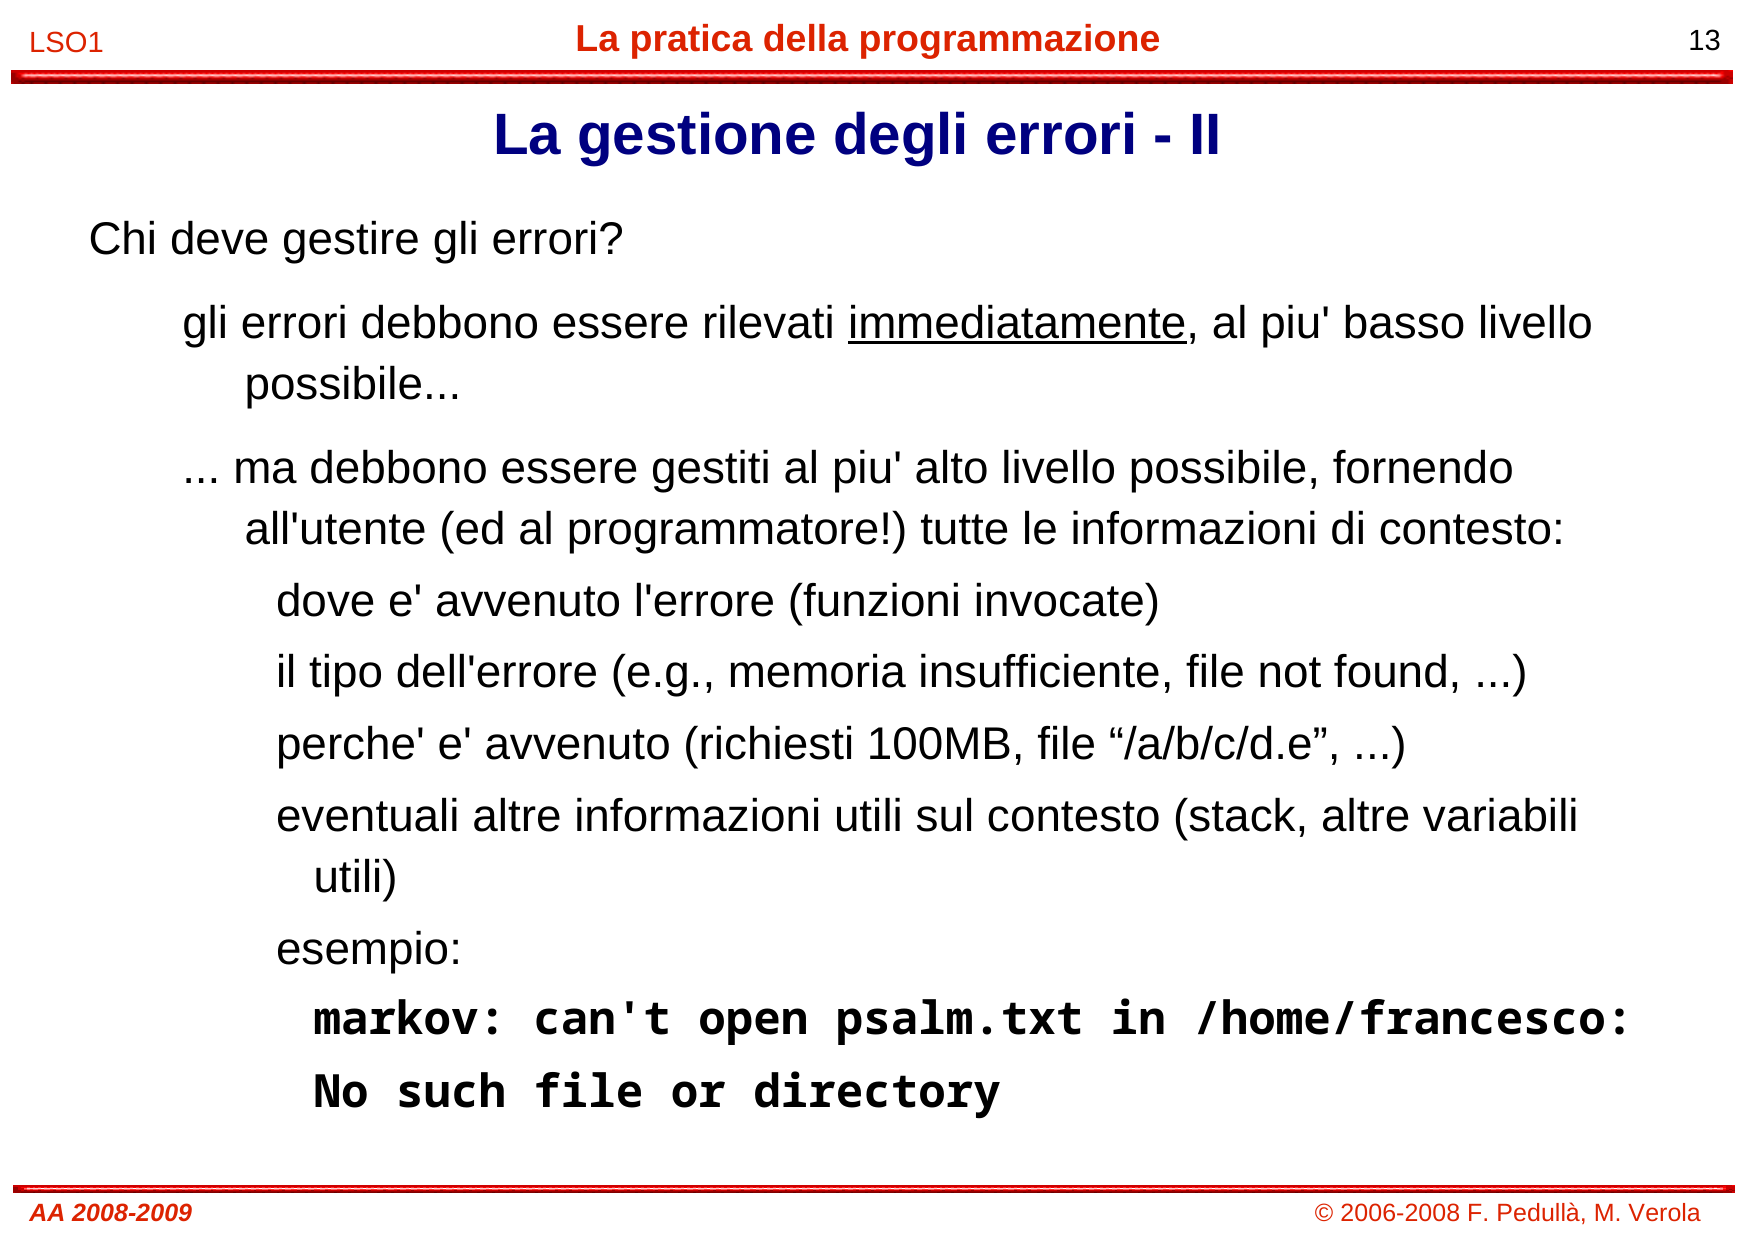

La gestione degli errori - II
# Chi deve gestire gli errori?
gli errori debbono essere rilevati immediatamente, al piu' basso livello possibile...
... ma debbono essere gestiti al piu' alto livello possibile, fornendo all'utente (ed al programmatore!) tutte le informazioni di contesto:
dove e' avvenuto l'errore (funzioni invocate)
il tipo dell'errore (e.g., memoria insufficiente, file not found, ...)
perche' e' avvenuto (richiesti 100MB, file “/a/b/c/d.e”, ...)
eventuali altre informazioni utili sul contesto (stack, altre variabili utili)
esempio:
markov: can't open psalm.txt in /home/francesco: No such file or directory